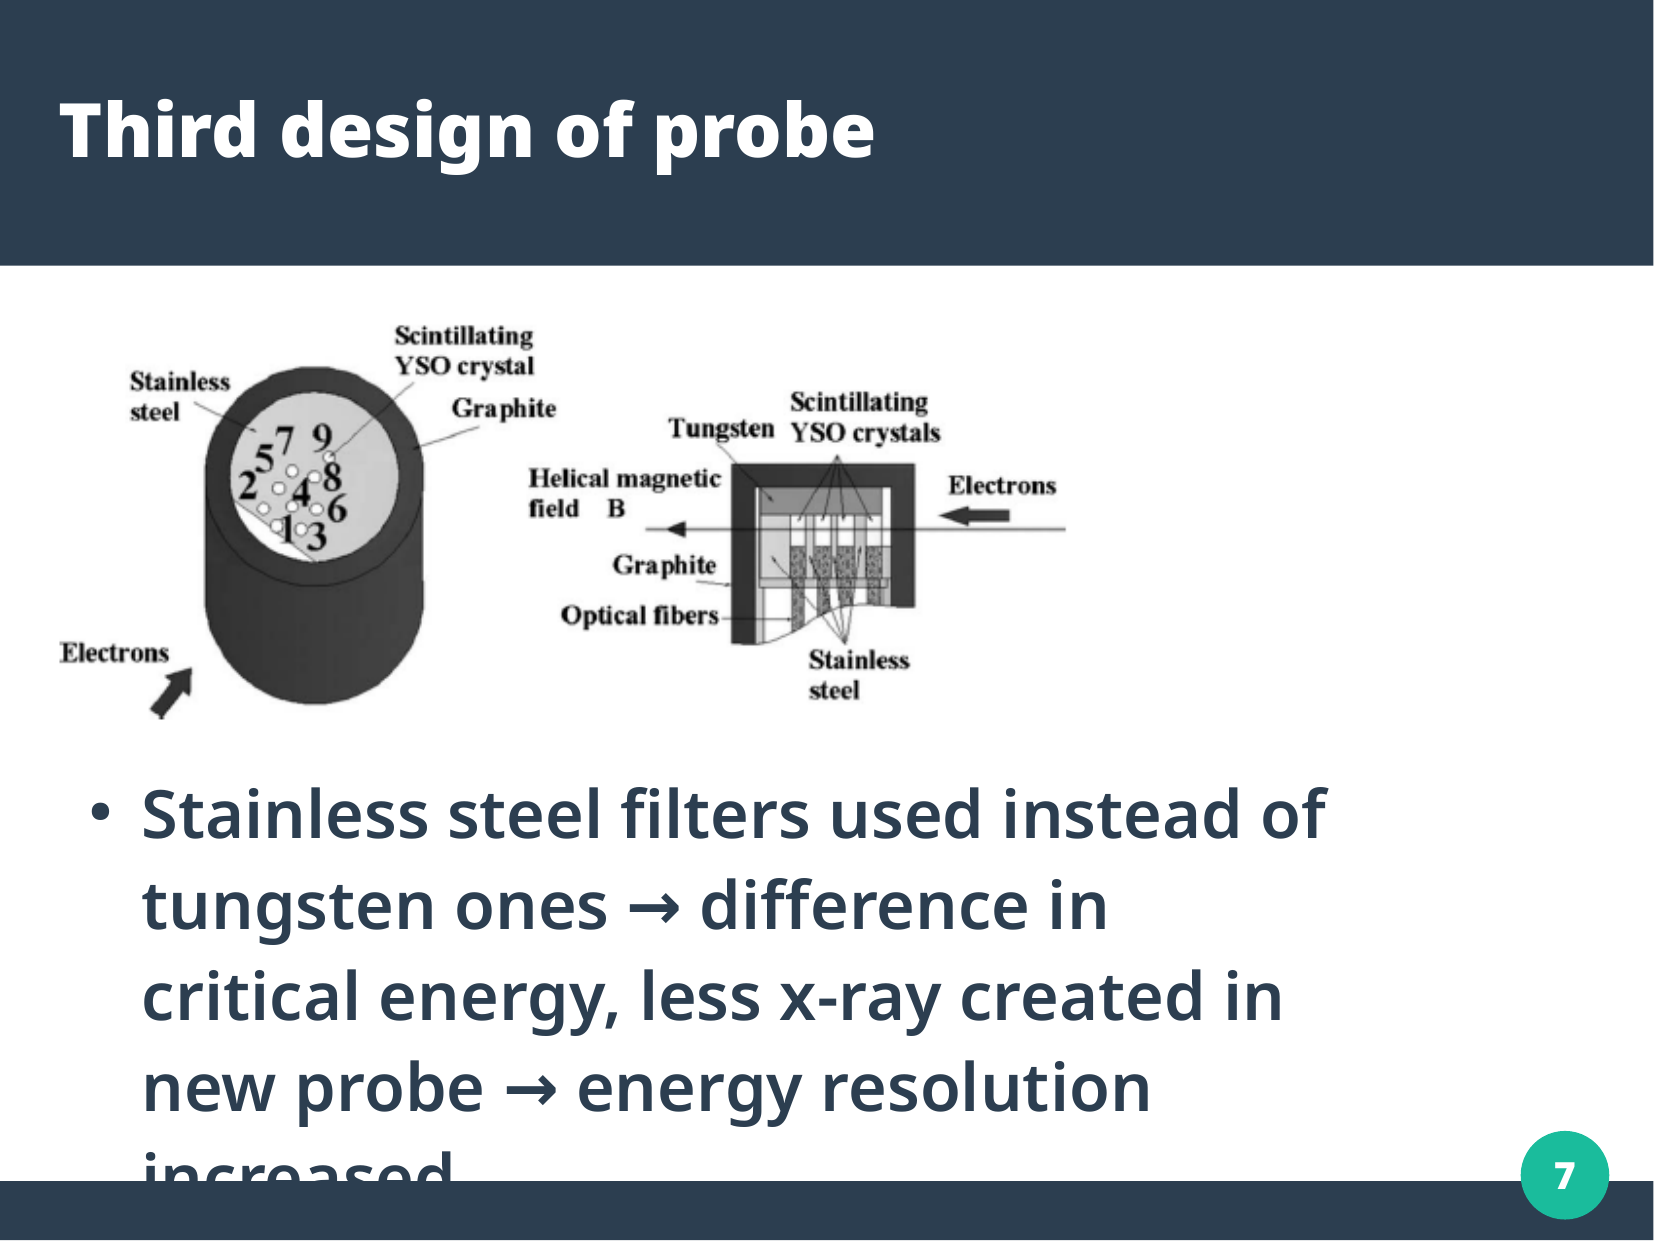

# Third design of probe
Stainless steel filters used instead of tungsten ones → difference in critical energy, less x-ray created in new probe → energy resolution increased
7